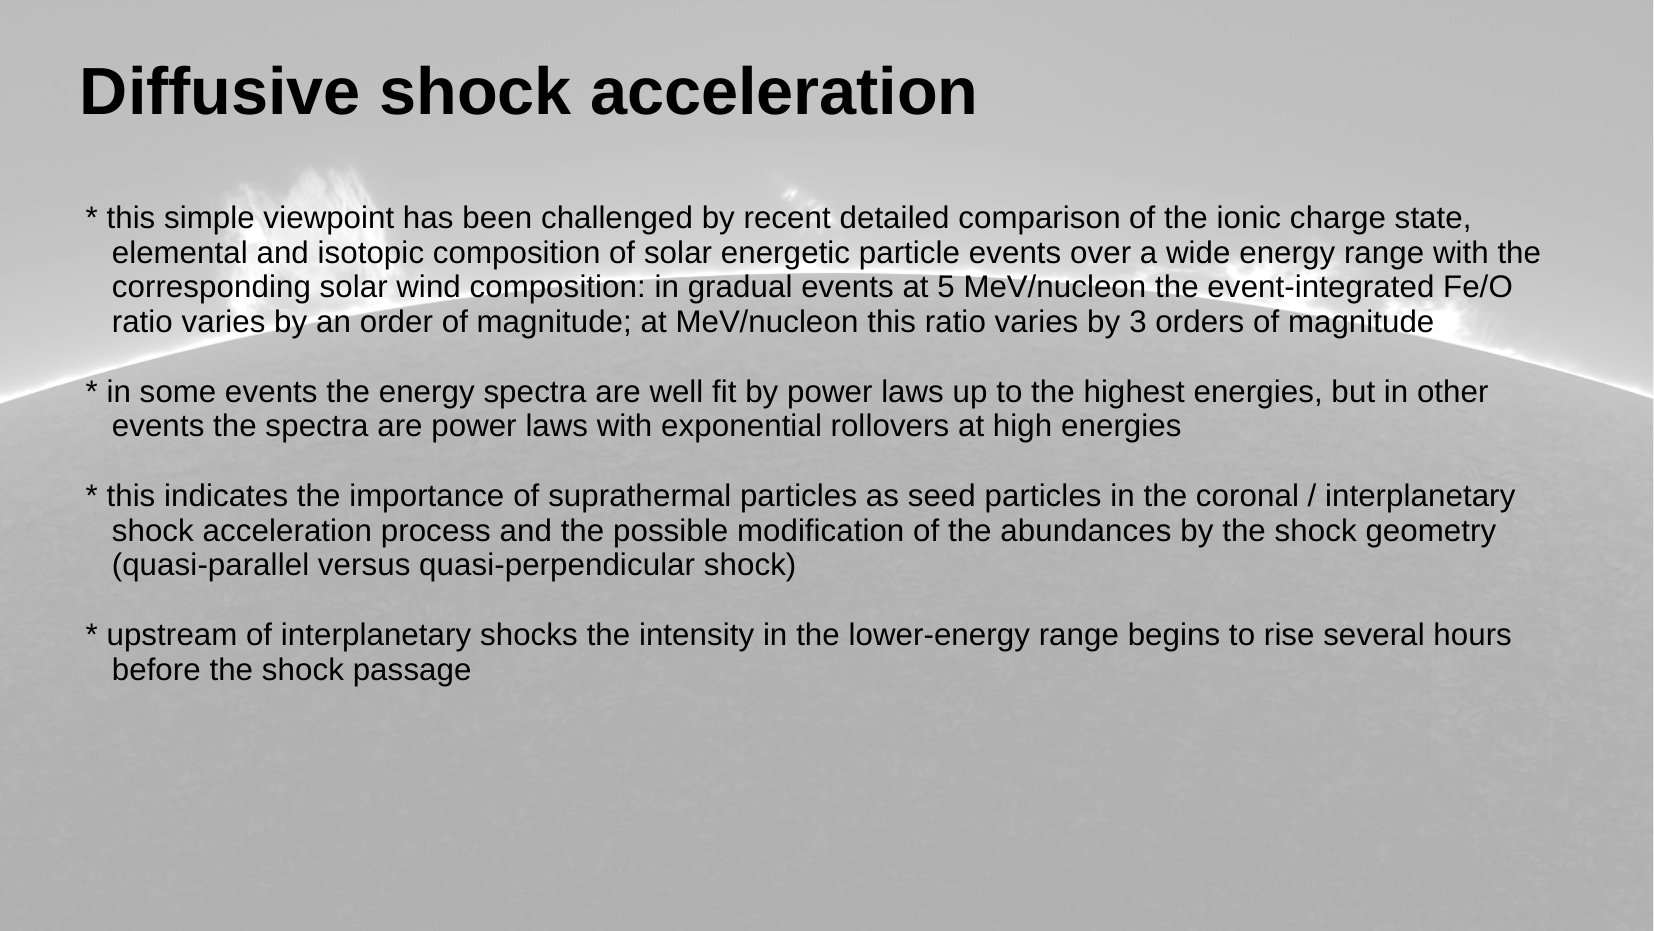

Diffusive shock acceleration
* this simple viewpoint has been challenged by recent detailed comparison of the ionic charge state,
 elemental and isotopic composition of solar energetic particle events over a wide energy range with the
 corresponding solar wind composition: in gradual events at 5 MeV/nucleon the event-integrated Fe/O
 ratio varies by an order of magnitude; at MeV/nucleon this ratio varies by 3 orders of magnitude
* in some events the energy spectra are well fit by power laws up to the highest energies, but in other
 events the spectra are power laws with exponential rollovers at high energies
* this indicates the importance of suprathermal particles as seed particles in the coronal / interplanetary
 shock acceleration process and the possible modification of the abundances by the shock geometry
 (quasi-parallel versus quasi-perpendicular shock)
* upstream of interplanetary shocks the intensity in the lower-energy range begins to rise several hours
 before the shock passage